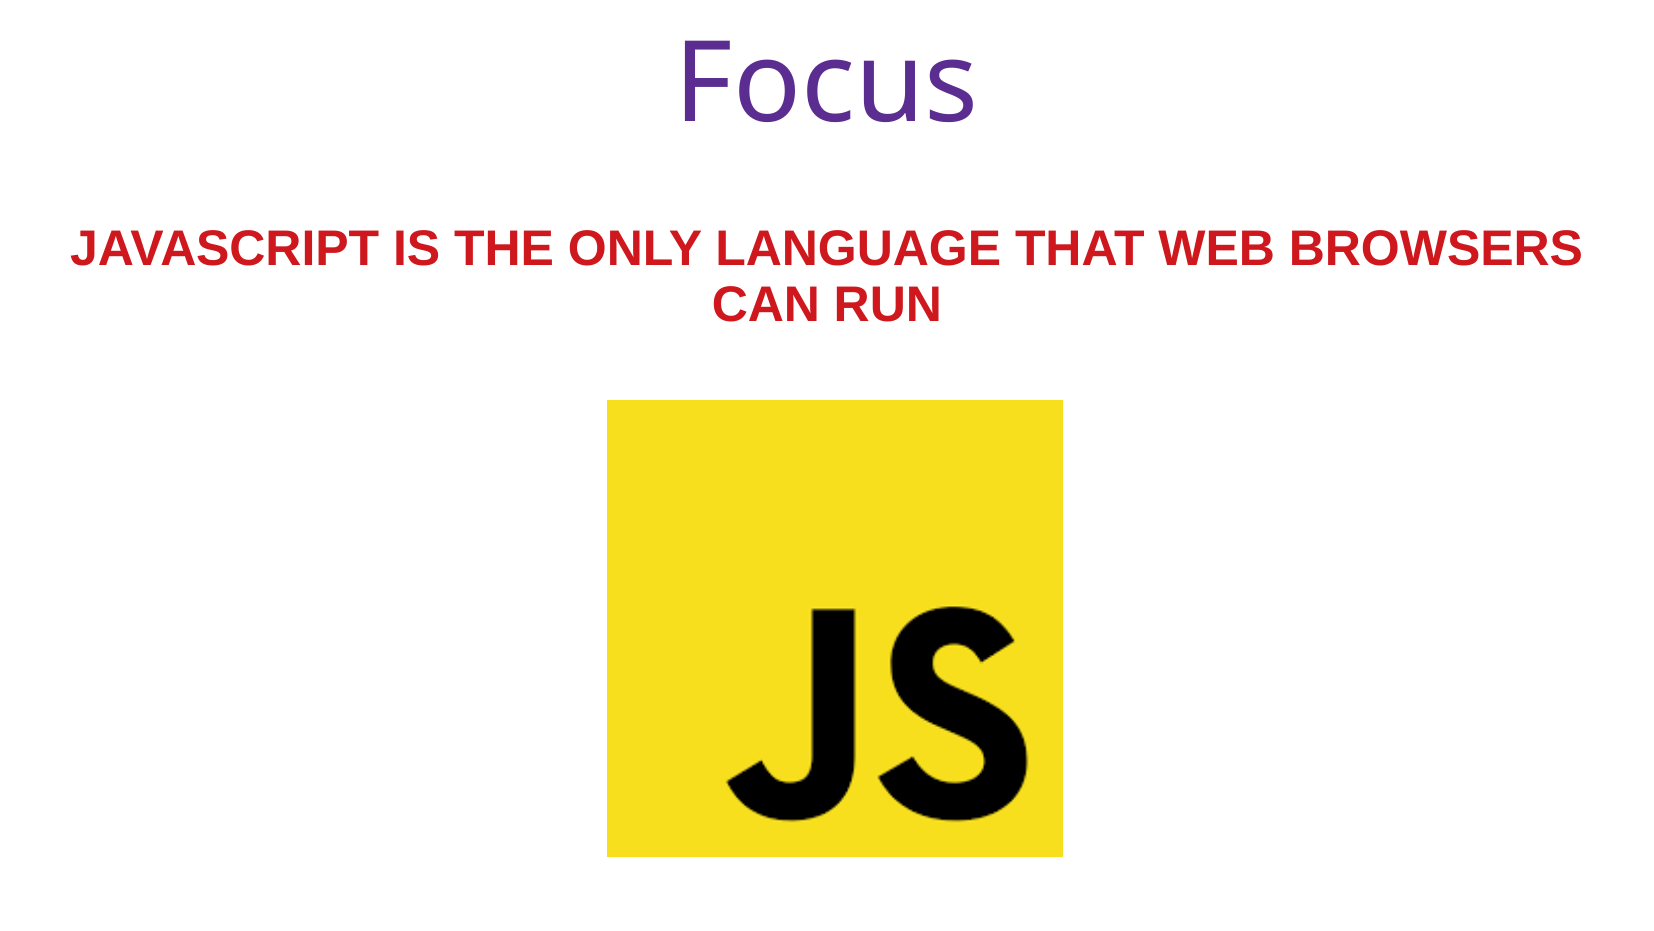

# Focus
JAVASCRIPT IS THE ONLY LANGUAGE THAT WEB BROWSERS CAN RUN